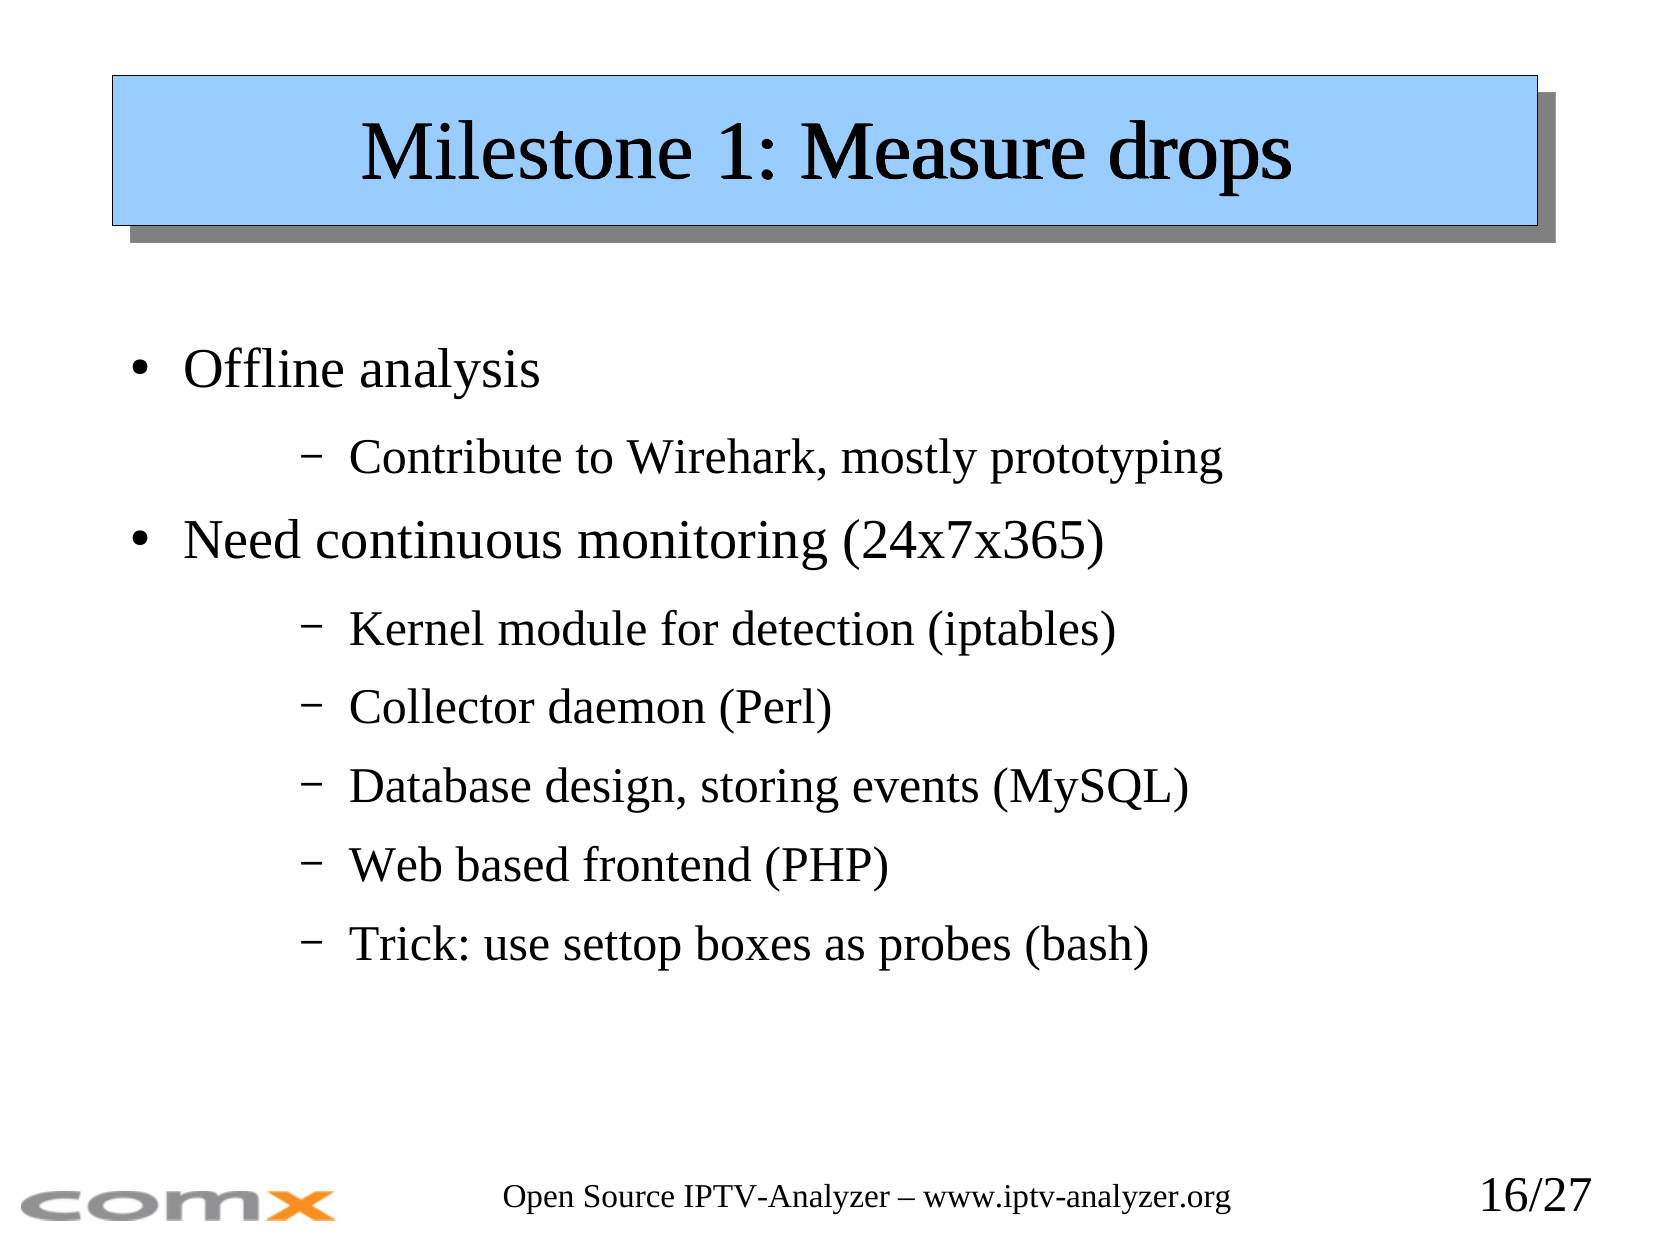

# Milestone 1: Measure drops
Offline analysis
Contribute to Wirehark, mostly prototyping
Need continuous monitoring (24x7x365)
Kernel module for detection (iptables)
Collector daemon (Perl)
Database design, storing events (MySQL)
Web based frontend (PHP)
Trick: use settop boxes as probes (bash)